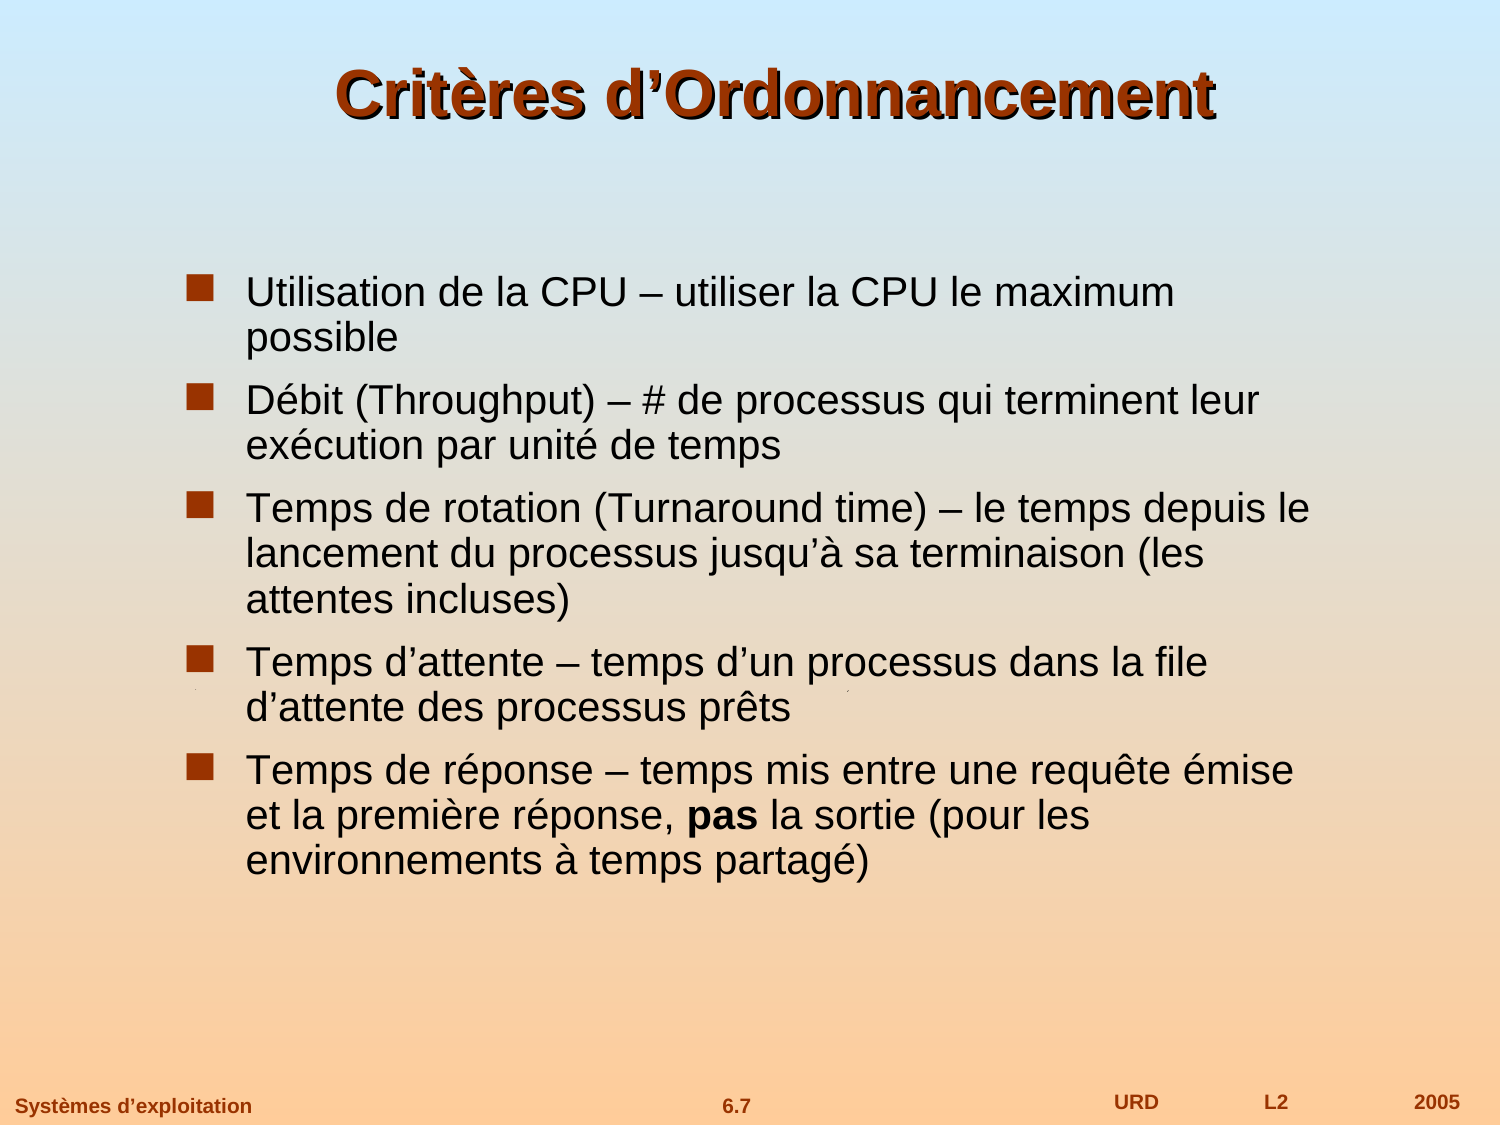

# Critères d’Ordonnancement
Utilisation de la CPU – utiliser la CPU le maximum possible
Débit (Throughput) – # de processus qui terminent leur exécution par unité de temps
Temps de rotation (Turnaround time) – le temps depuis le lancement du processus jusqu’à sa terminaison (les attentes incluses)
Temps d’attente – temps d’un processus dans la file d’attente des processus prêts
Temps de réponse – temps mis entre une requête émise et la première réponse, pas la sortie (pour les environnements à temps partagé)